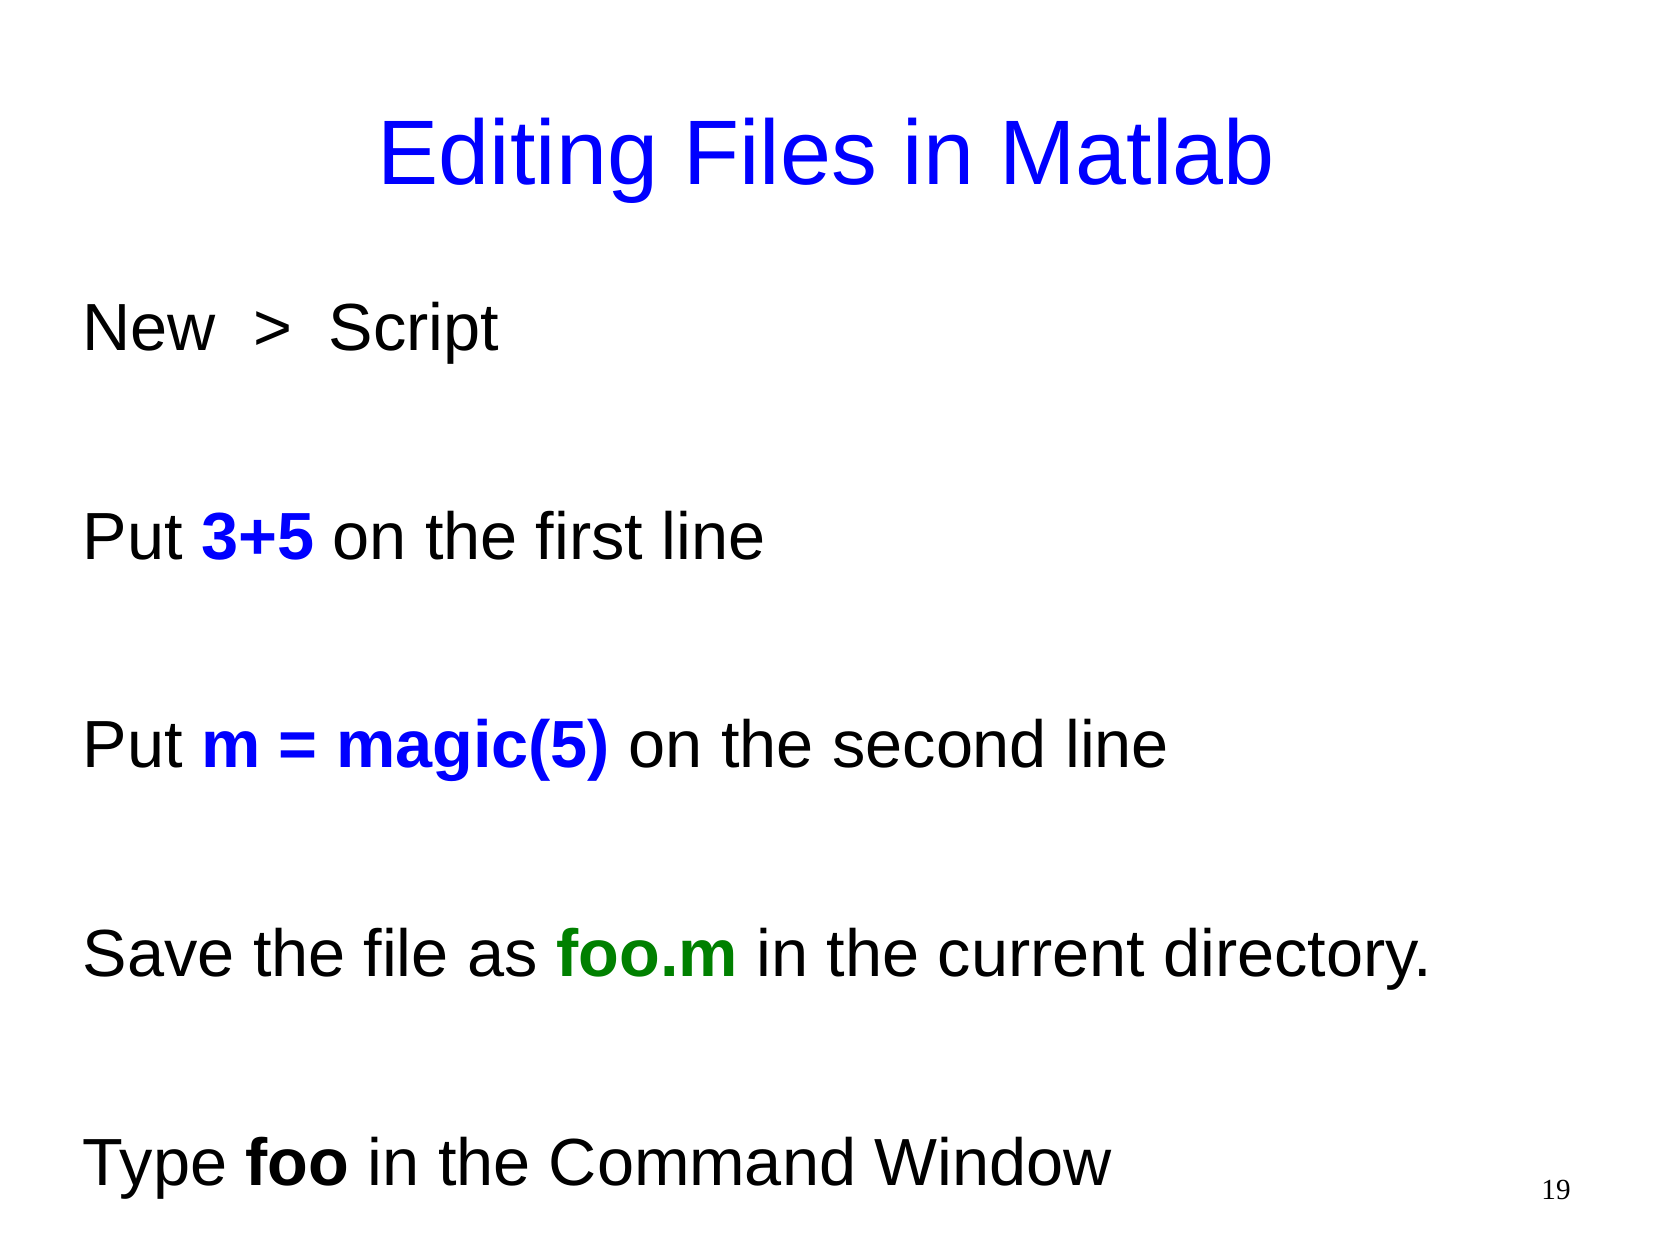

# Editing Files in Matlab
New > Script
Put 3+5 on the first line
Put m = magic(5) on the second line
Save the file as foo.m in the current directory.
Type foo in the Command Window
19